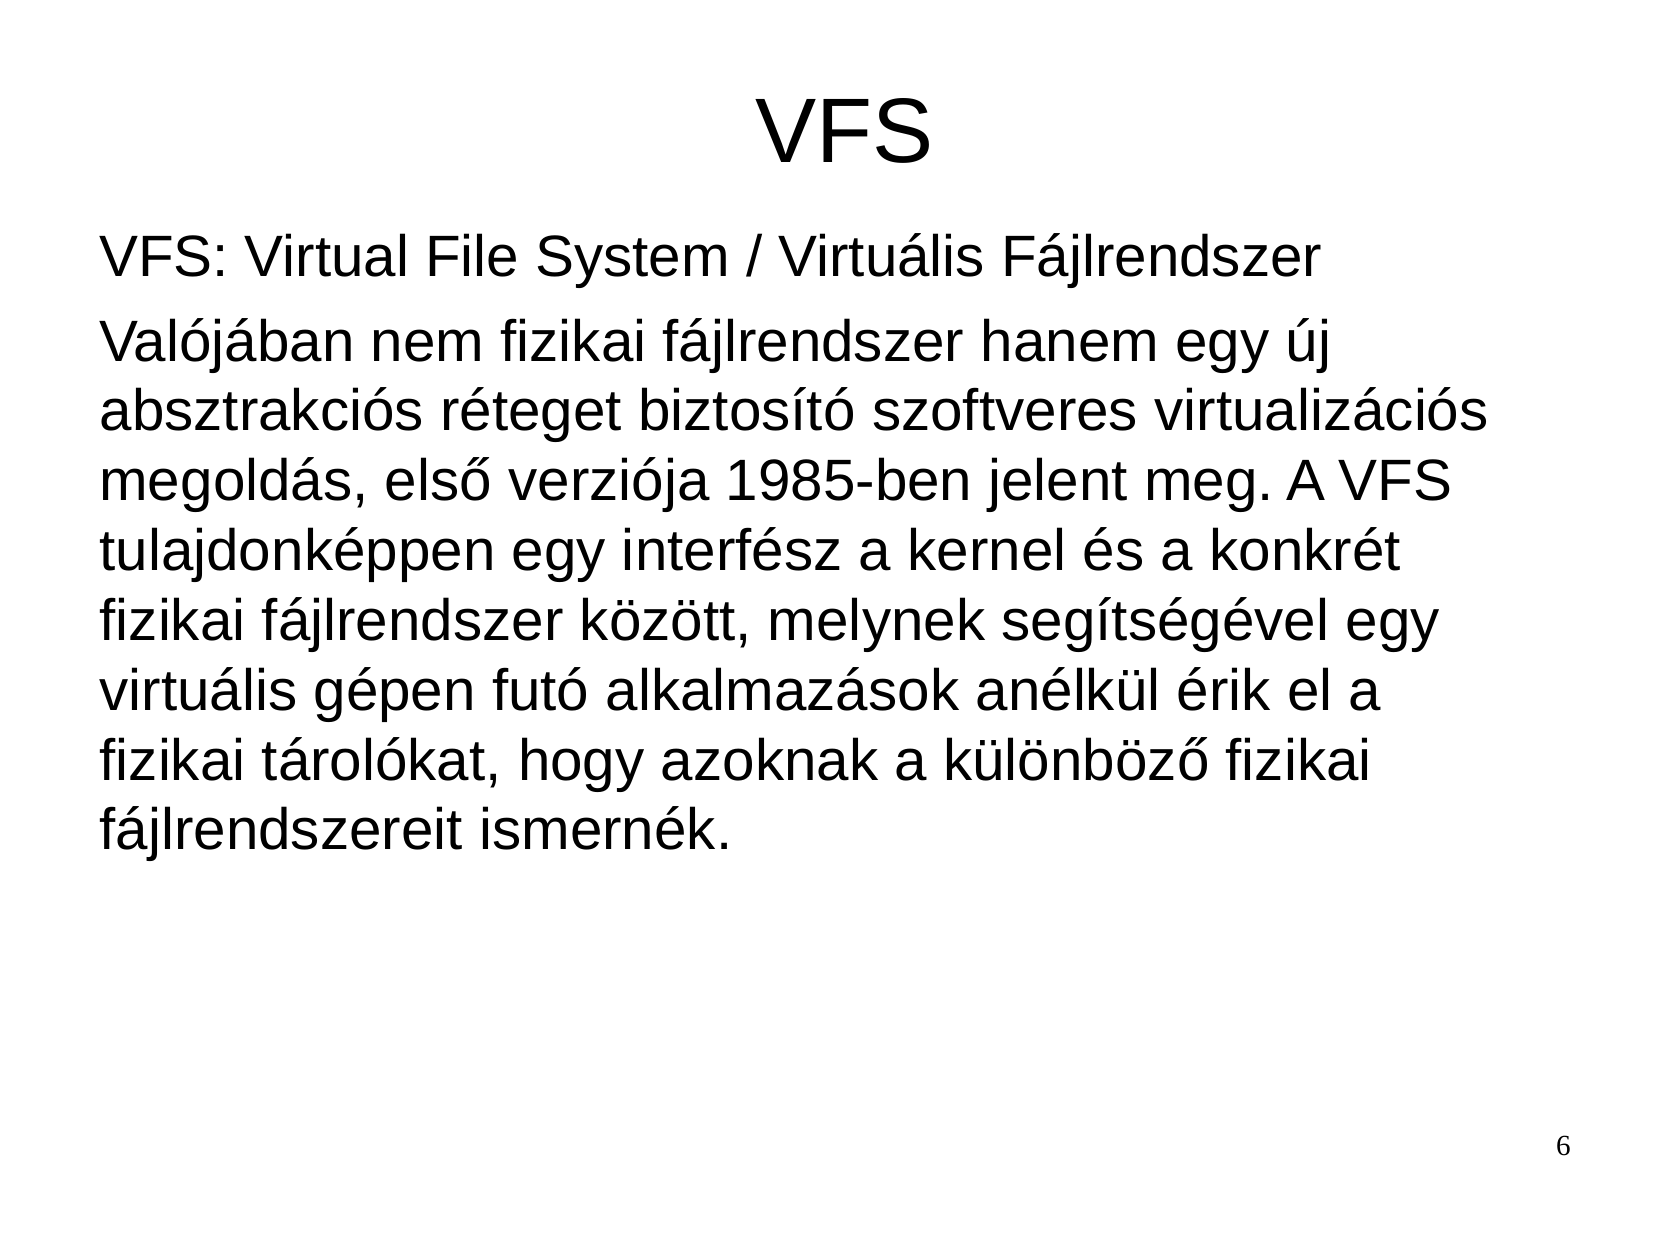

# VFS
VFS: Virtual File System / Virtuális Fájlrendszer
Valójában nem fizikai fájlrendszer hanem egy új absztrakciós réteget biztosító szoftveres virtualizációs megoldás, első verziója 1985-ben jelent meg. A VFS tulajdonképpen egy interfész a kernel és a konkrét fizikai fájlrendszer között, melynek segítségével egy virtuális gépen futó alkalmazások anélkül érik el a fizikai tárolókat, hogy azoknak a különböző fizikai fájlrendszereit ismernék.
6